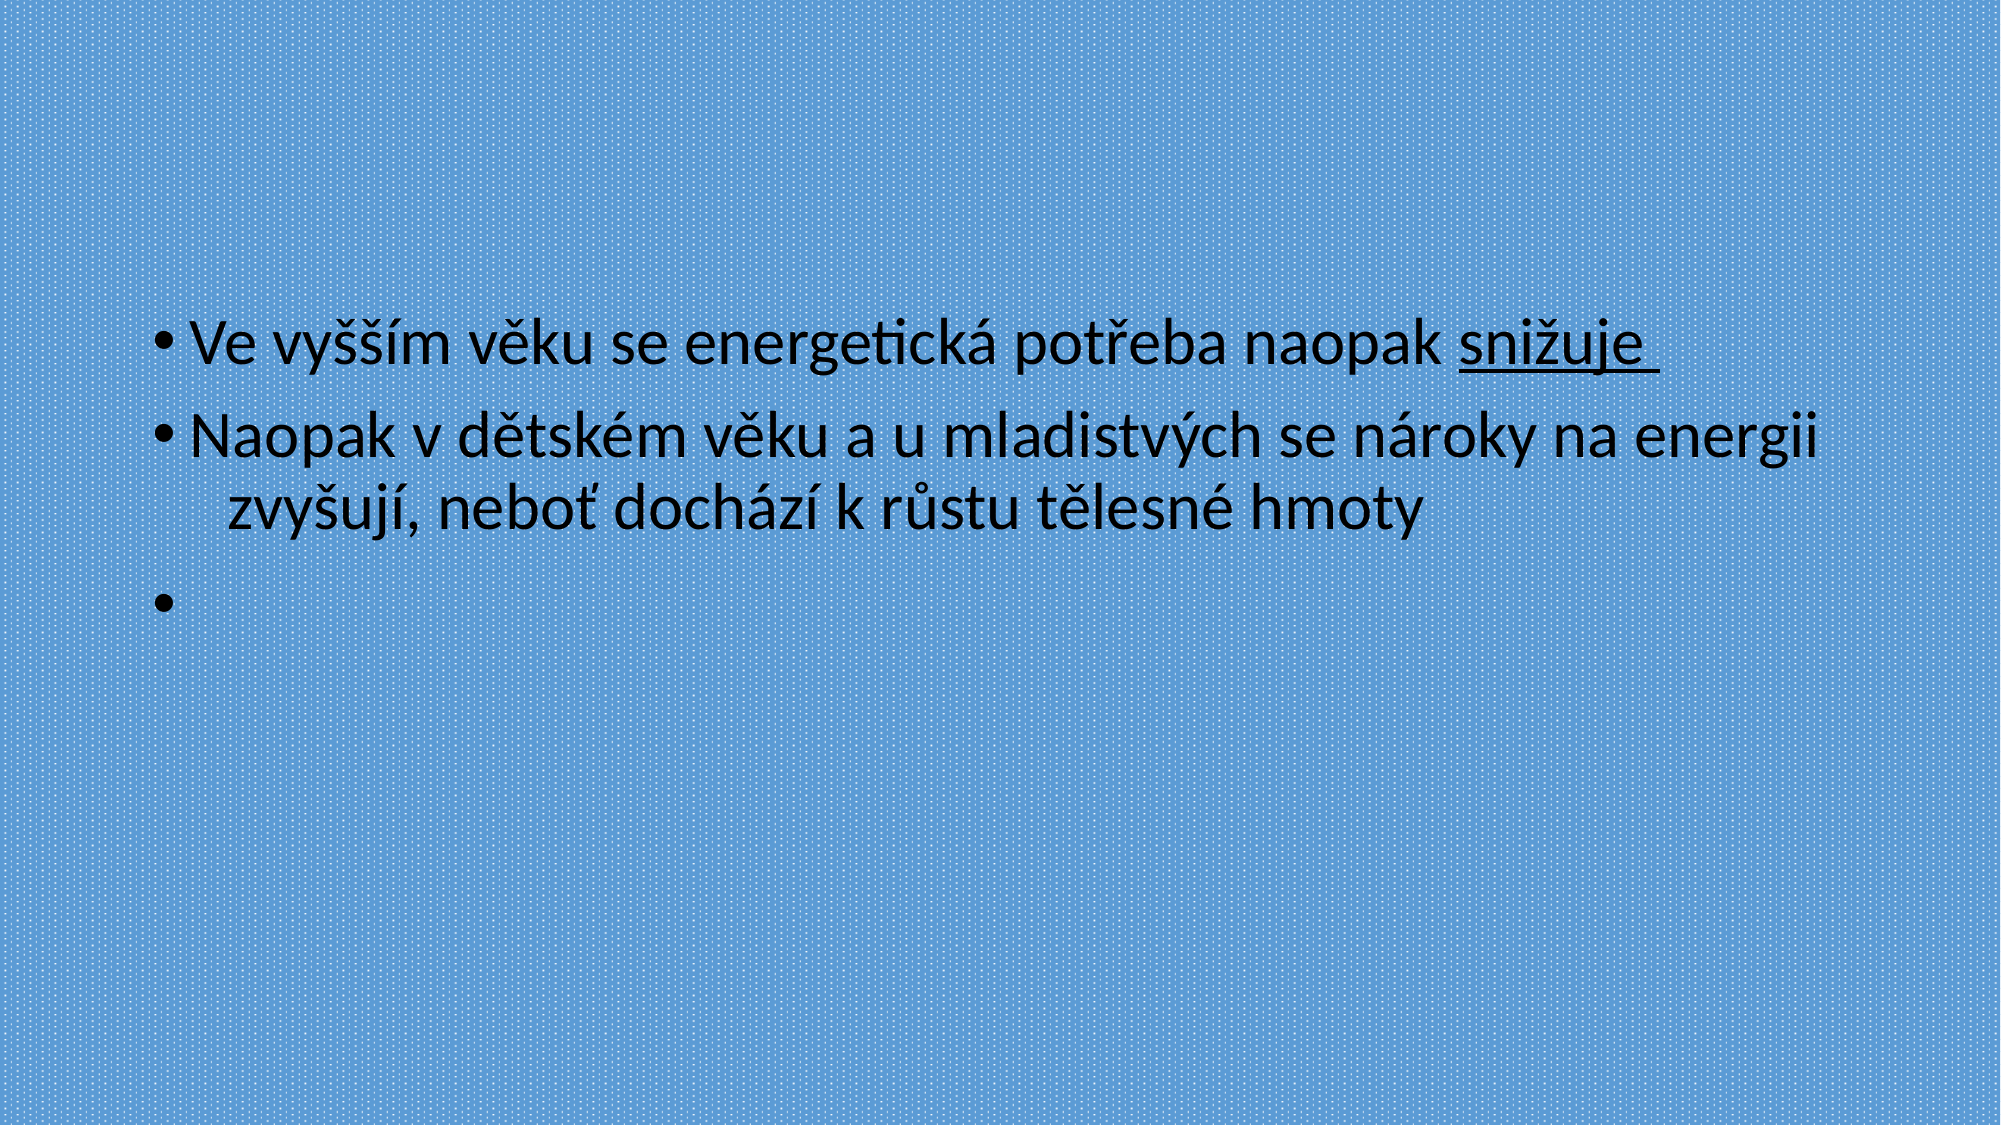

#
Ve vyšším věku se energetická potřeba naopak snižuje
Naopak v dětském věku a u mladistvých se nároky na energii zvyšují, neboť dochází k růstu tělesné hmoty